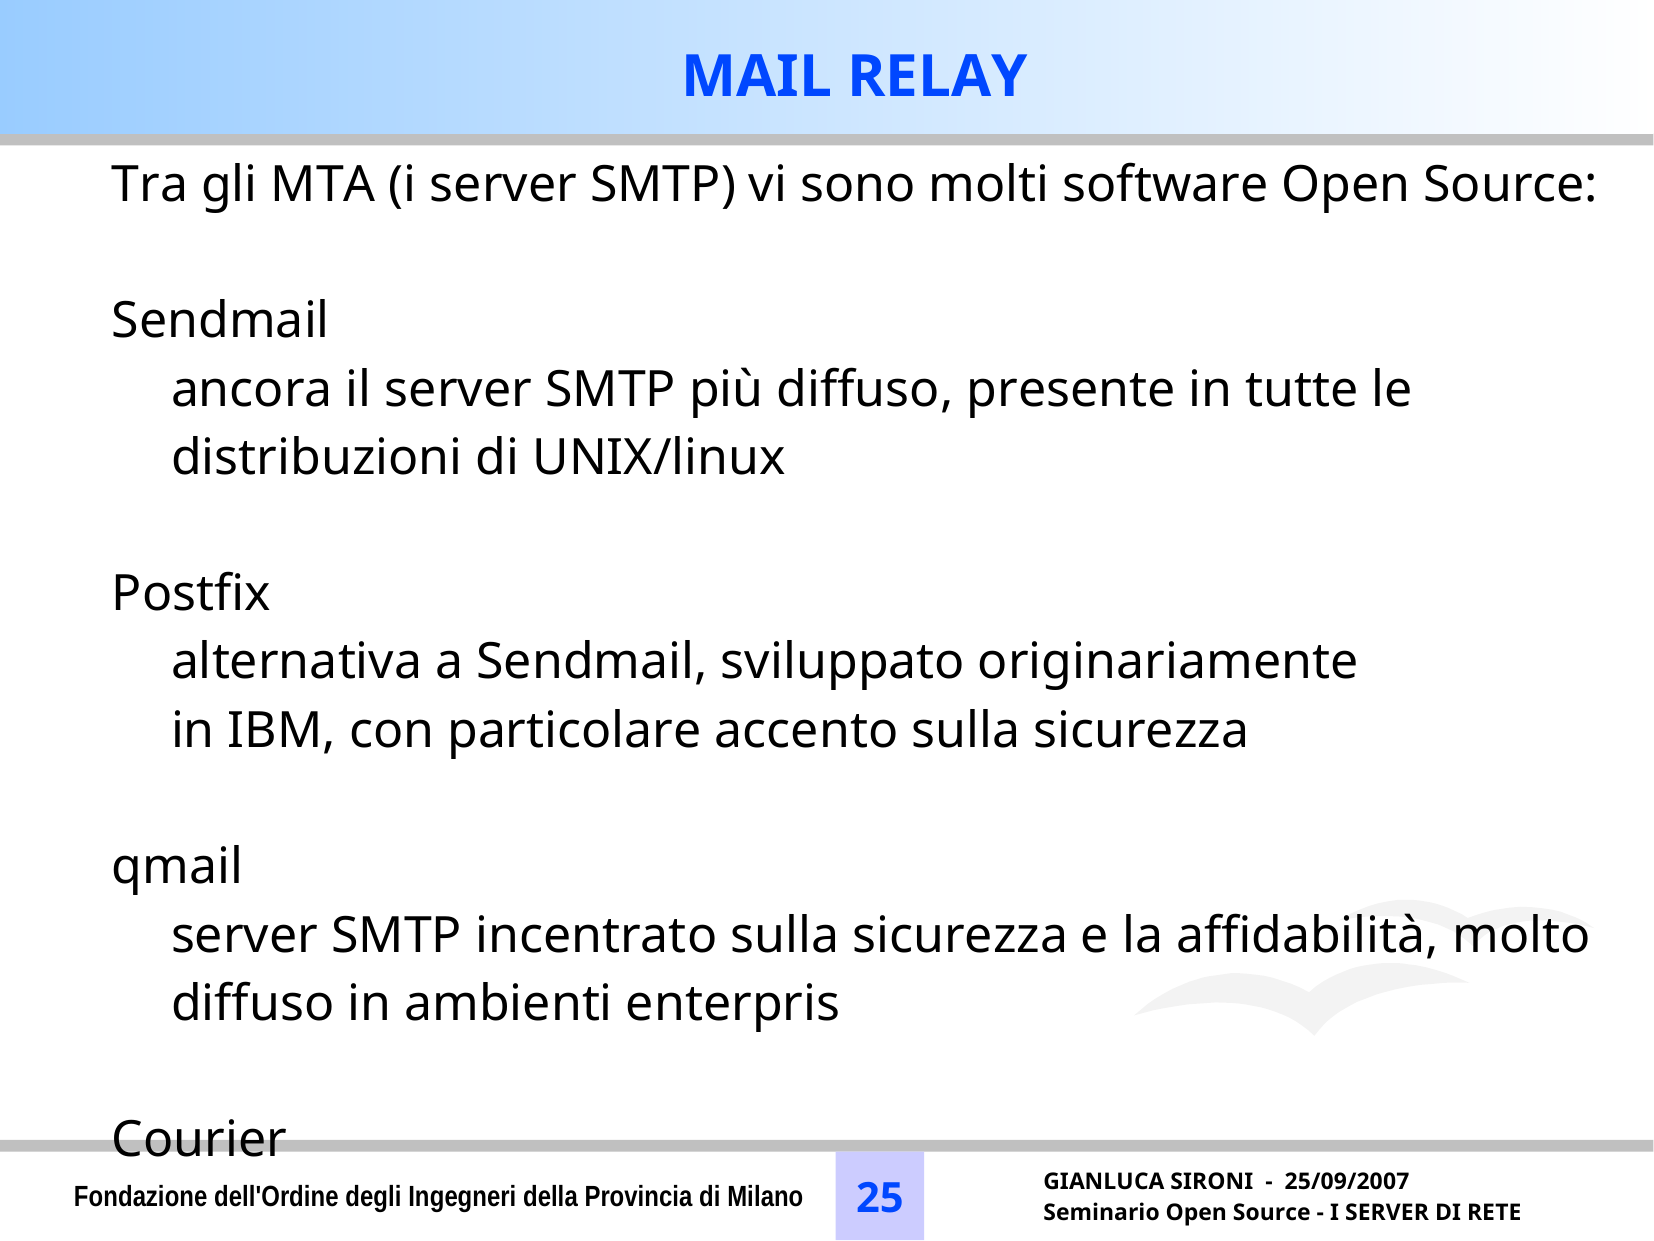

# MAIL RELAY
Tra gli MTA (i server SMTP) vi sono molti software Open Source:
Sendmail
ancora il server SMTP più diffuso, presente in tutte le distribuzioni di UNIX/linux
Postfix
alternativa a Sendmail, sviluppato originariamente
in IBM, con particolare accento sulla sicurezza
qmail
server SMTP incentrato sulla sicurezza e la affidabilità, molto diffuso in ambienti enterpris
Courier